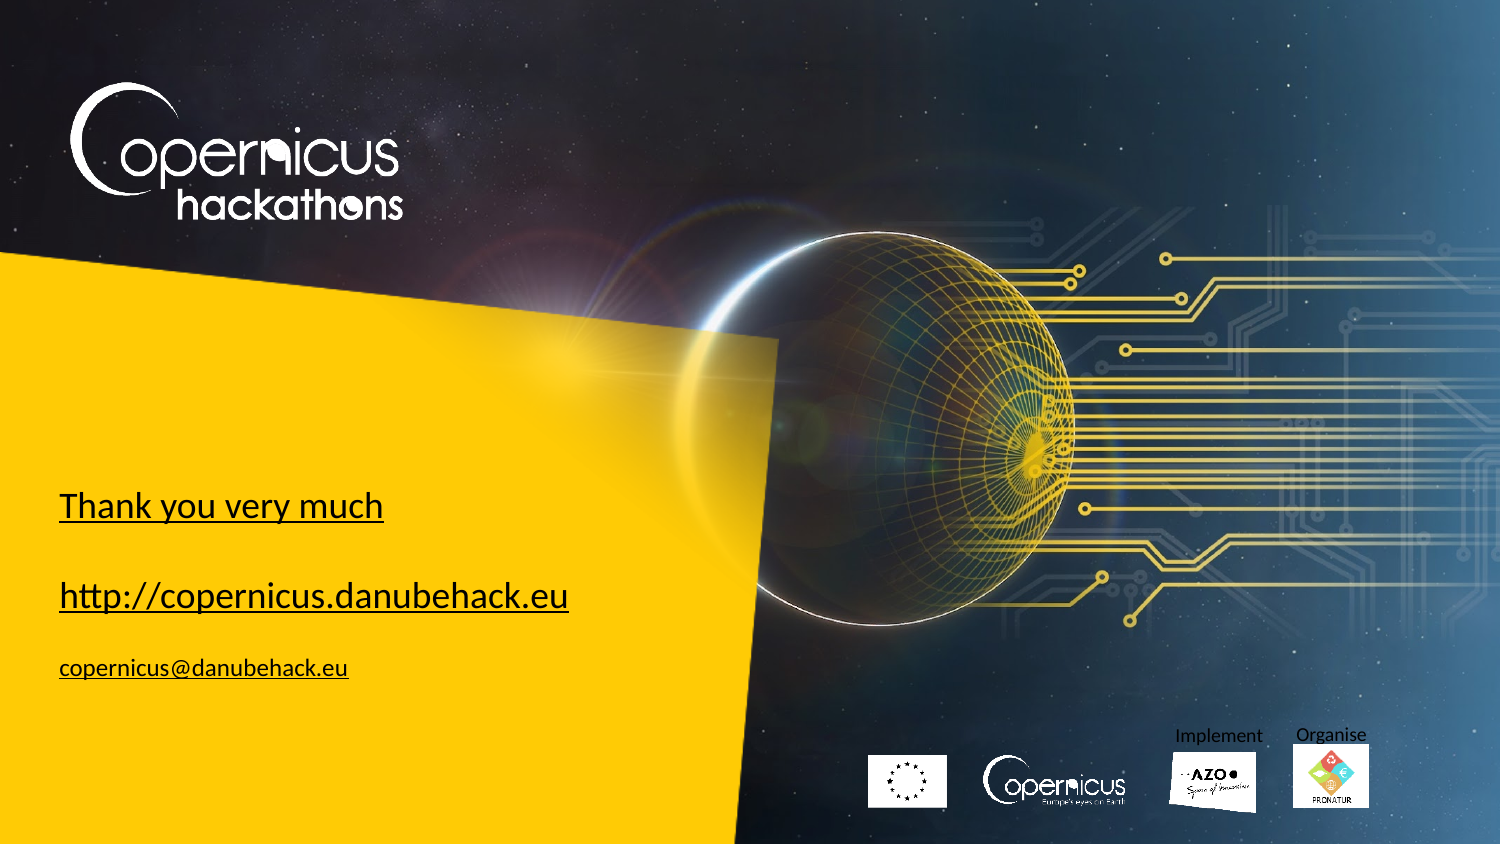

Thank you very much
http://copernicus.danubehack.eu
copernicus@danubehack.eu
Organised by